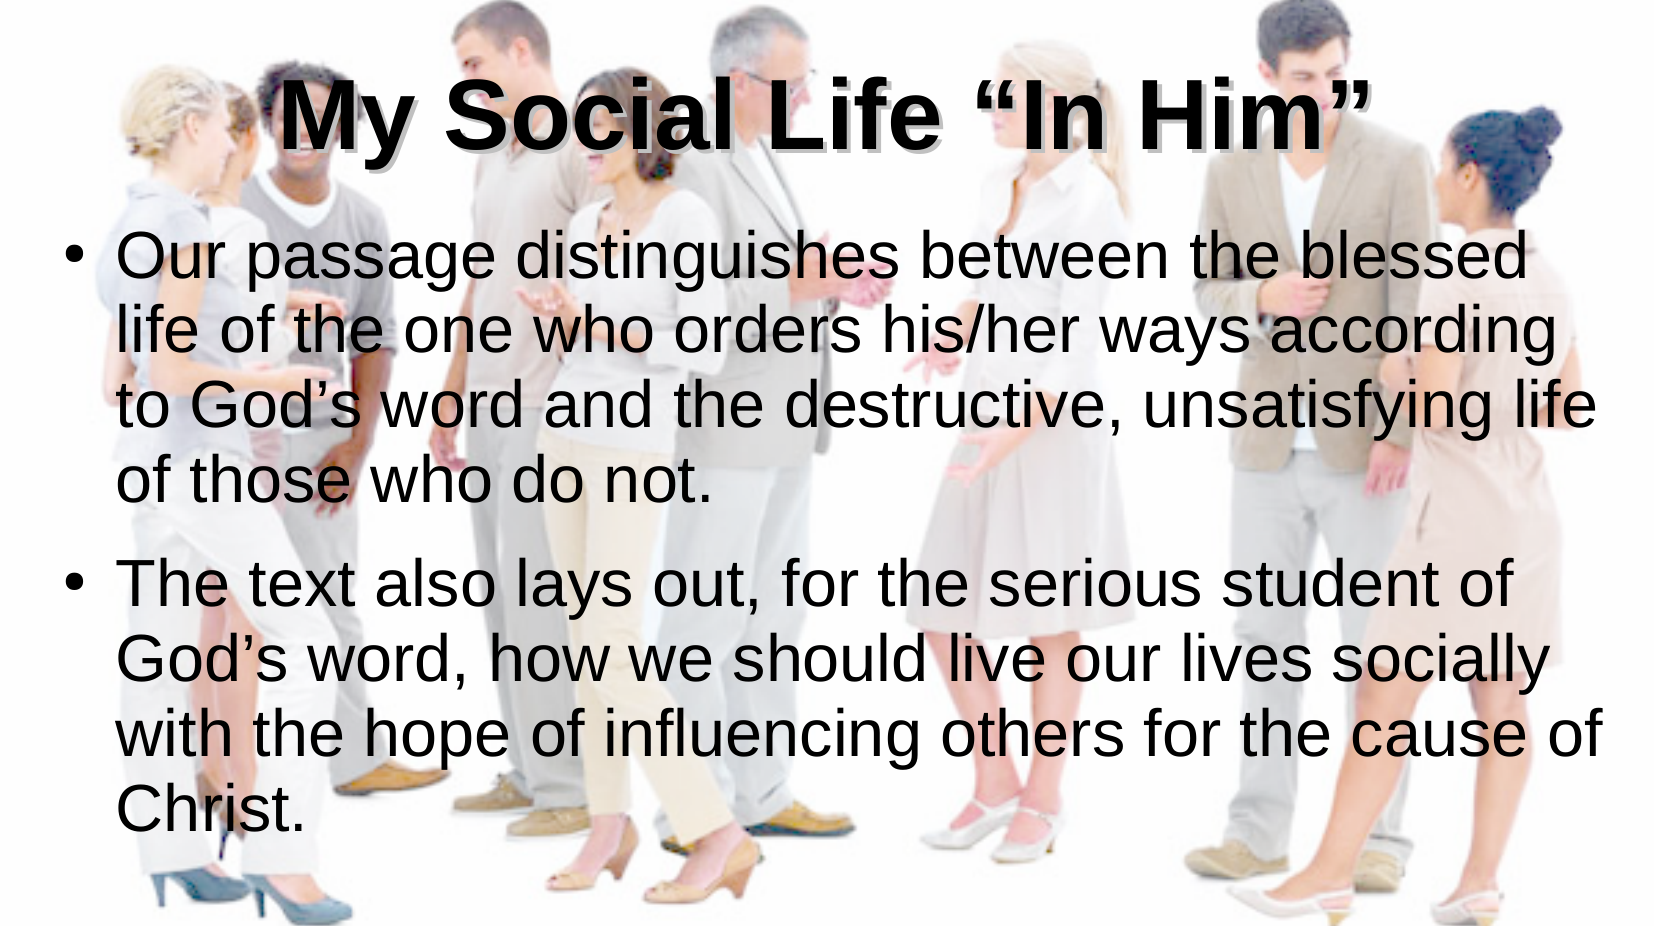

# My Social Life “In Him”
Our passage distinguishes between the blessed life of the one who orders his/her ways according to God’s word and the destructive, unsatisfying life of those who do not.
The text also lays out, for the serious student of God’s word, how we should live our lives socially with the hope of influencing others for the cause of Christ.